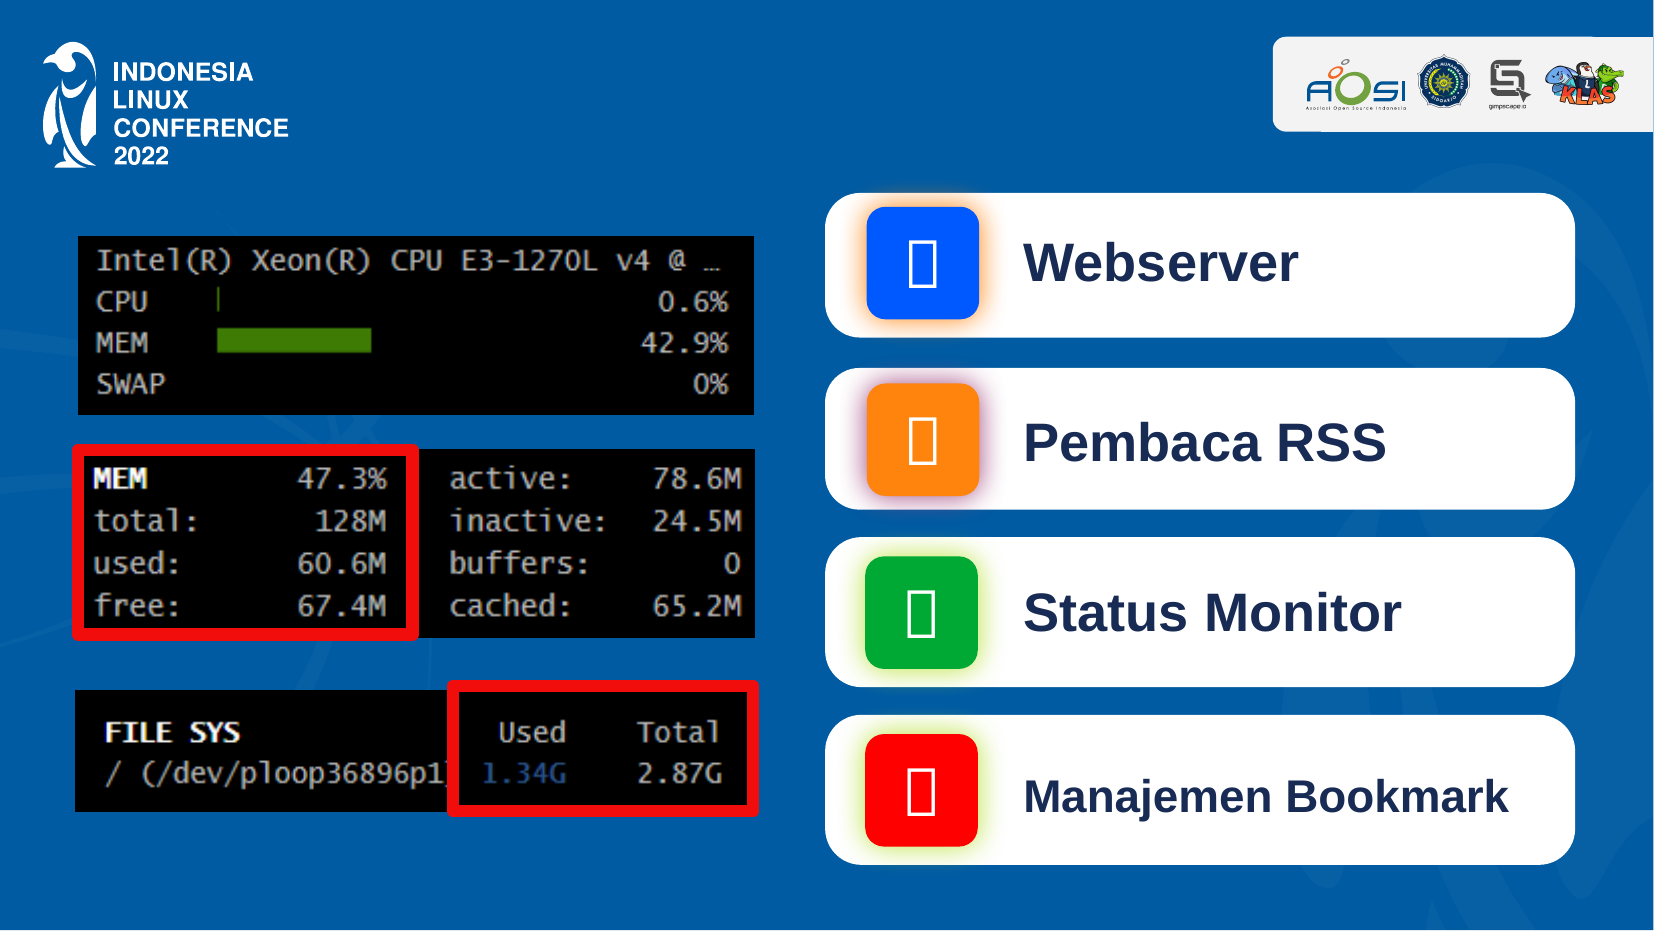

Webserver

Pembaca RSS

Status Monitor


Manajemen Bookmark